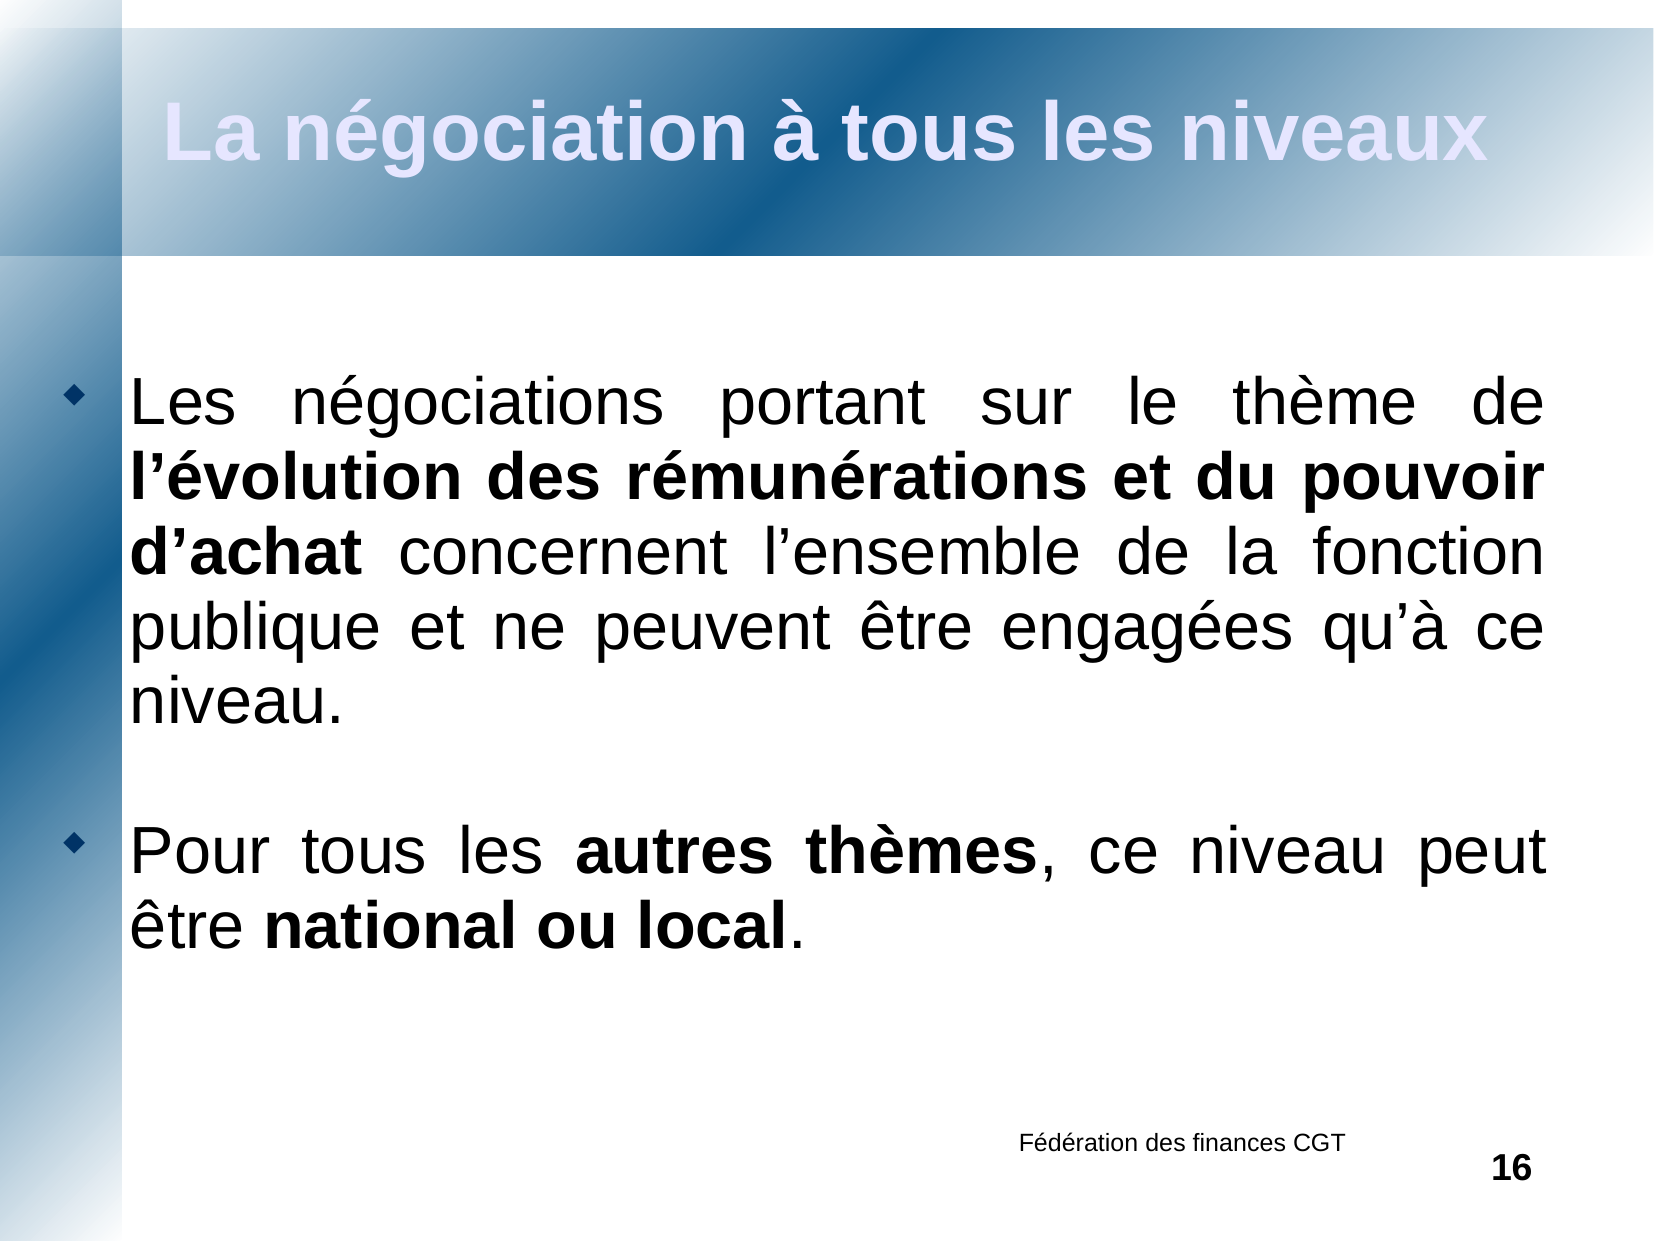

# La négociation à tous les niveaux
Les négociations portant sur le thème de l’évolution des rémunérations et du pouvoir d’achat concernent l’ensemble de la fonction publique et ne peuvent être engagées qu’à ce niveau.
Pour tous les autres thèmes, ce niveau peut être national ou local.
Fédération des finances CGT